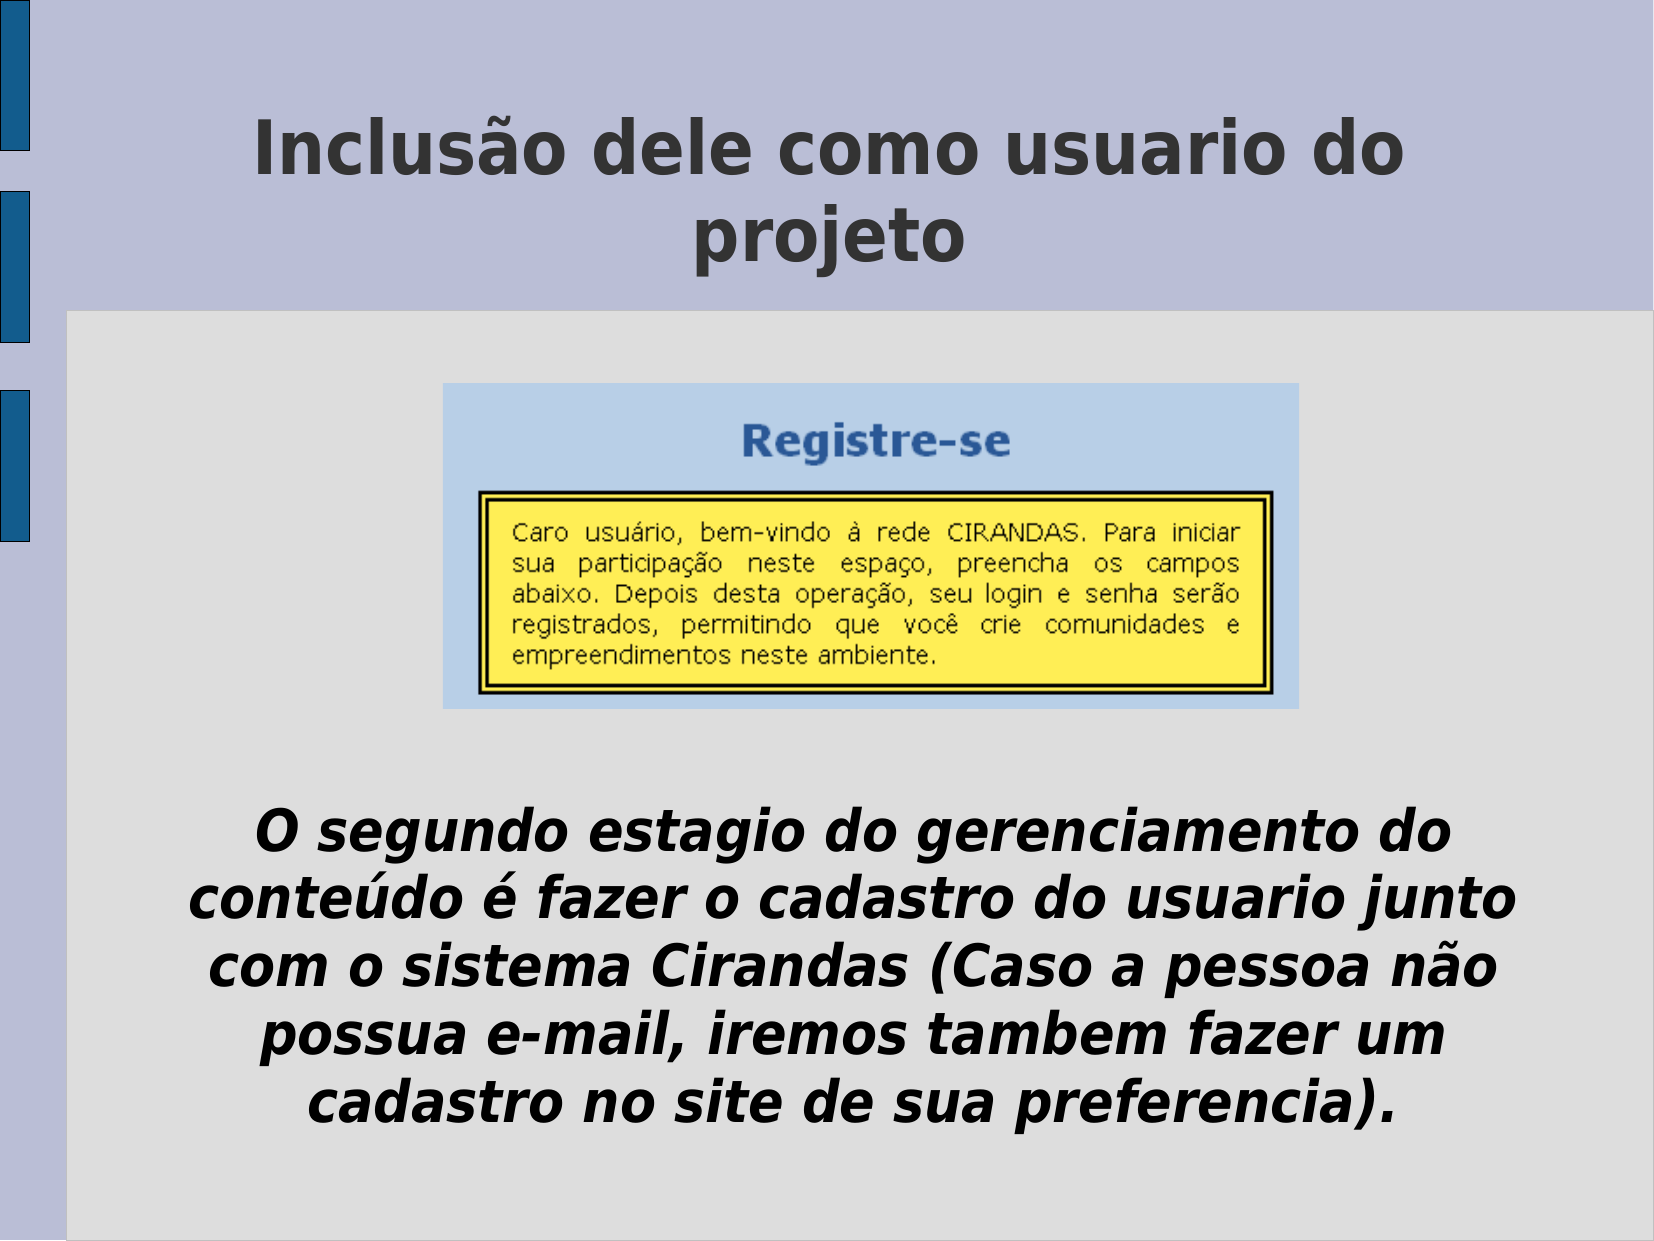

# Inclusão dele como usuario do projeto
O segundo estagio do gerenciamento do conteúdo é fazer o cadastro do usuario junto com o sistema Cirandas (Caso a pessoa não possua e-mail, iremos tambem fazer um cadastro no site de sua preferencia).